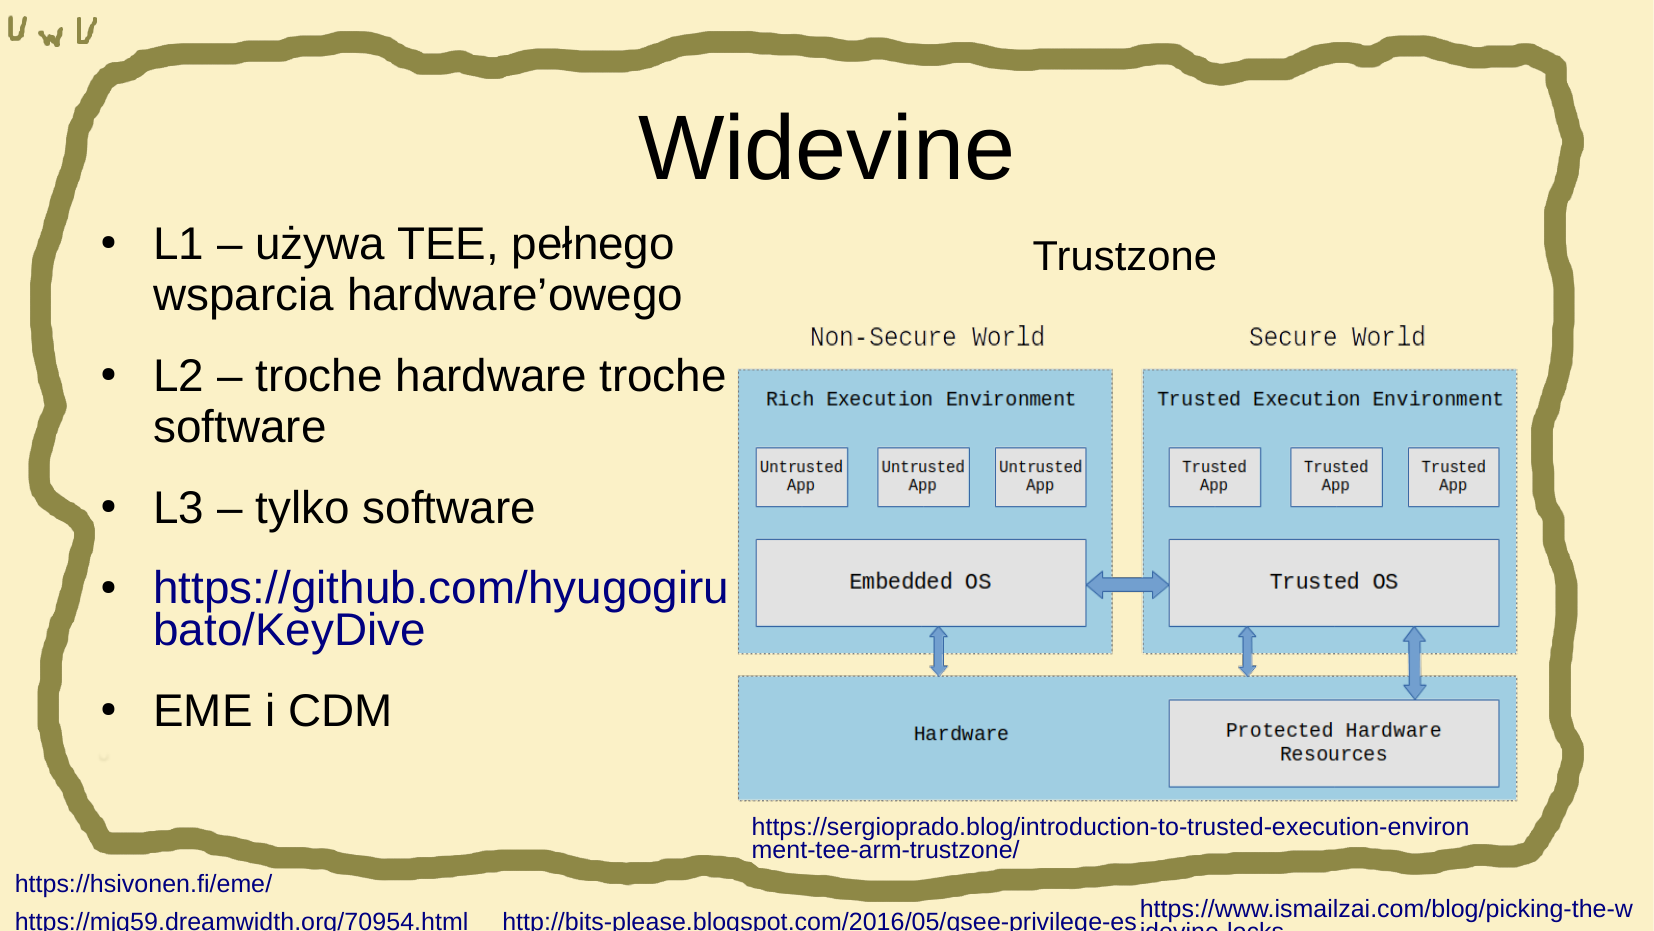

# Widevine
L1 – używa TEE, pełnego wsparcia hardware’owego
L2 – troche hardware troche software
L3 – tylko software
https://github.com/hyugogirubato/KeyDive
EME i CDM
Trustzone
https://sergioprado.blog/introduction-to-trusted-execution-environment-tee-arm-trustzone/
https://hsivonen.fi/eme/
https://www.ismailzai.com/blog/picking-the-widevine-locks
https://mjg59.dreamwidth.org/70954.html
http://bits-please.blogspot.com/2016/05/qsee-privilege-escalation-vulnerability.html